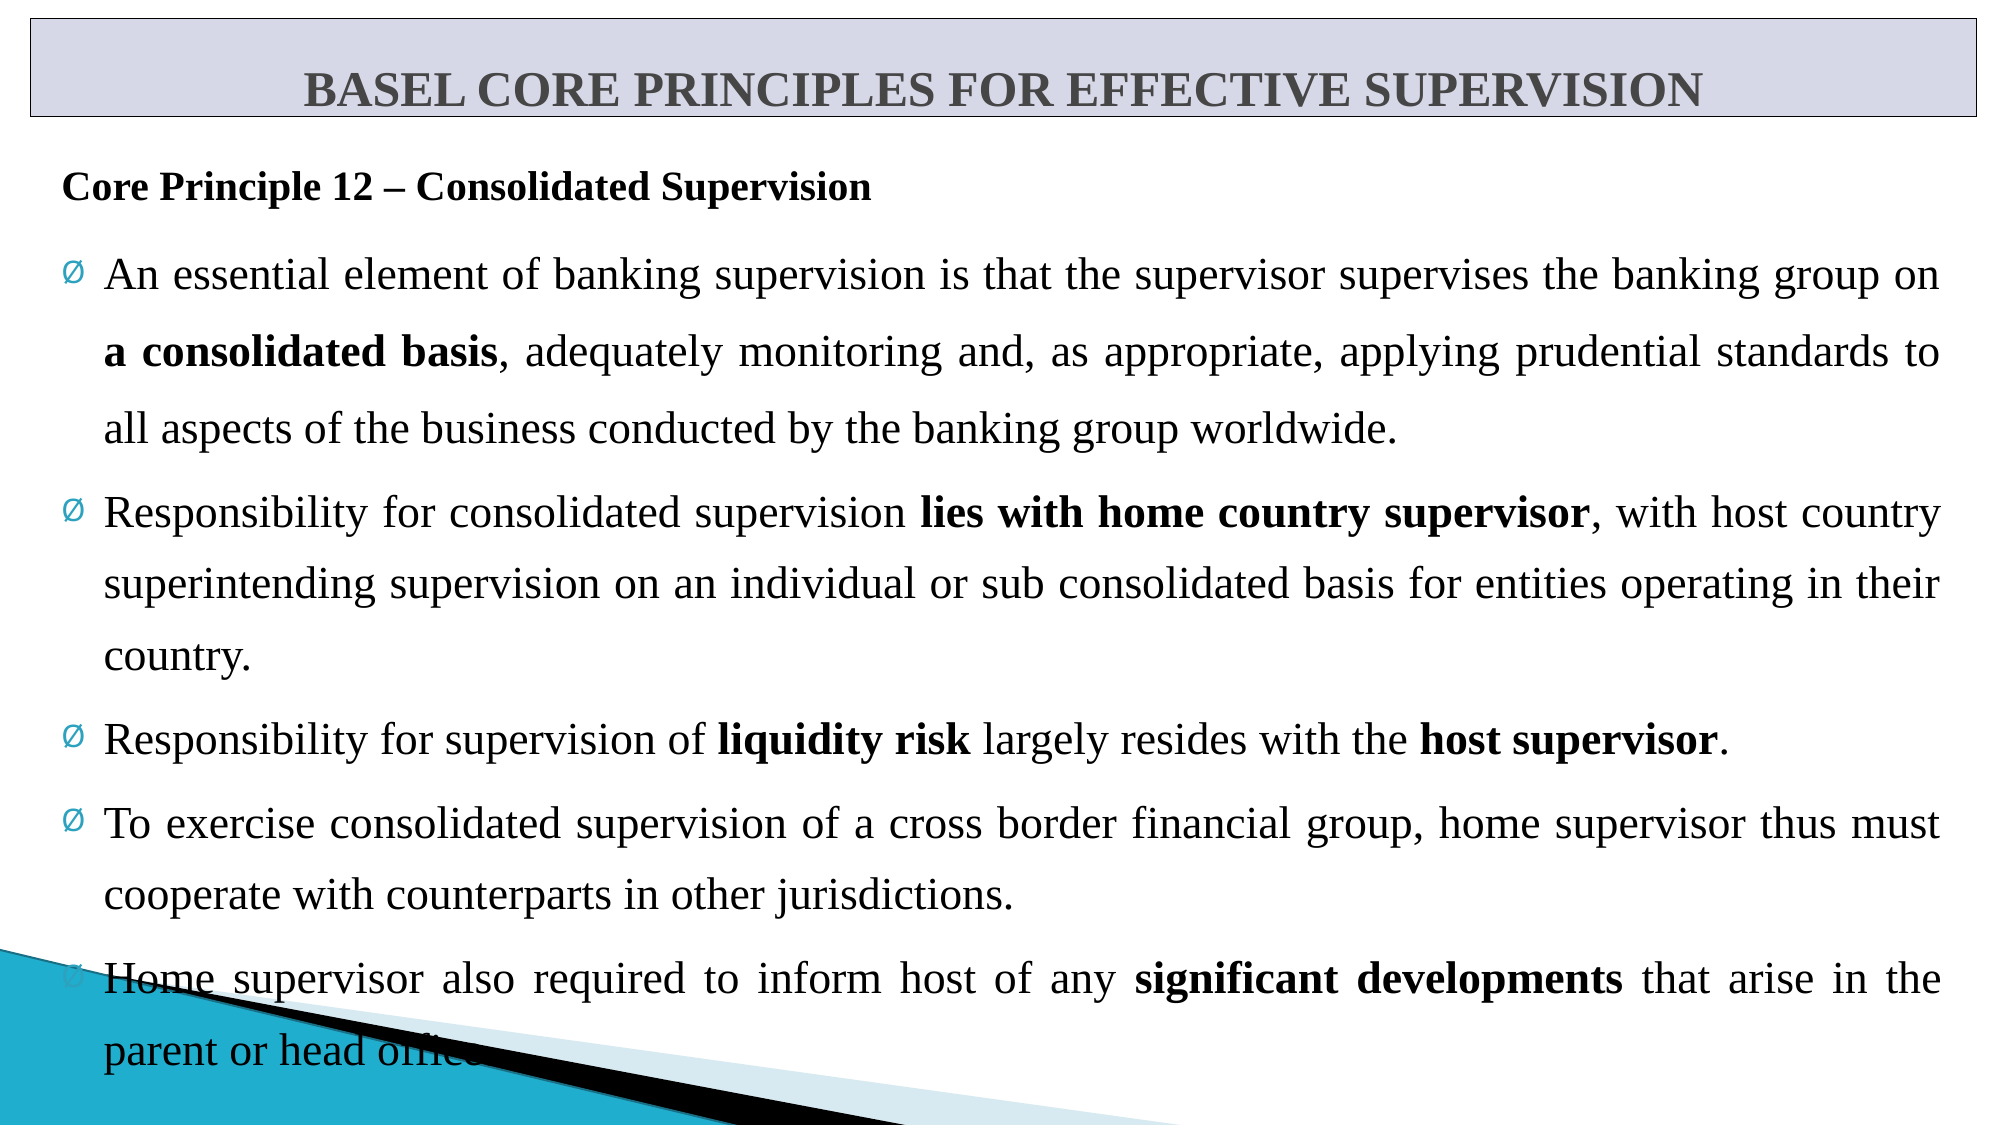

BASEL CORE PRINCIPLES FOR EFFECTIVE SUPERVISION
# Core Principle 12 – Consolidated Supervision
An essential element of banking supervision is that the supervisor supervises the banking group on a consolidated basis, adequately monitoring and, as appropriate, applying prudential standards to all aspects of the business conducted by the banking group worldwide.
Responsibility for consolidated supervision lies with home country supervisor, with host country superintending supervision on an individual or sub consolidated basis for entities operating in their country.
Responsibility for supervision of liquidity risk largely resides with the host supervisor.
To exercise consolidated supervision of a cross border financial group, home supervisor thus must cooperate with counterparts in other jurisdictions.
Home supervisor also required to inform host of any significant developments that arise in the parent or head office.